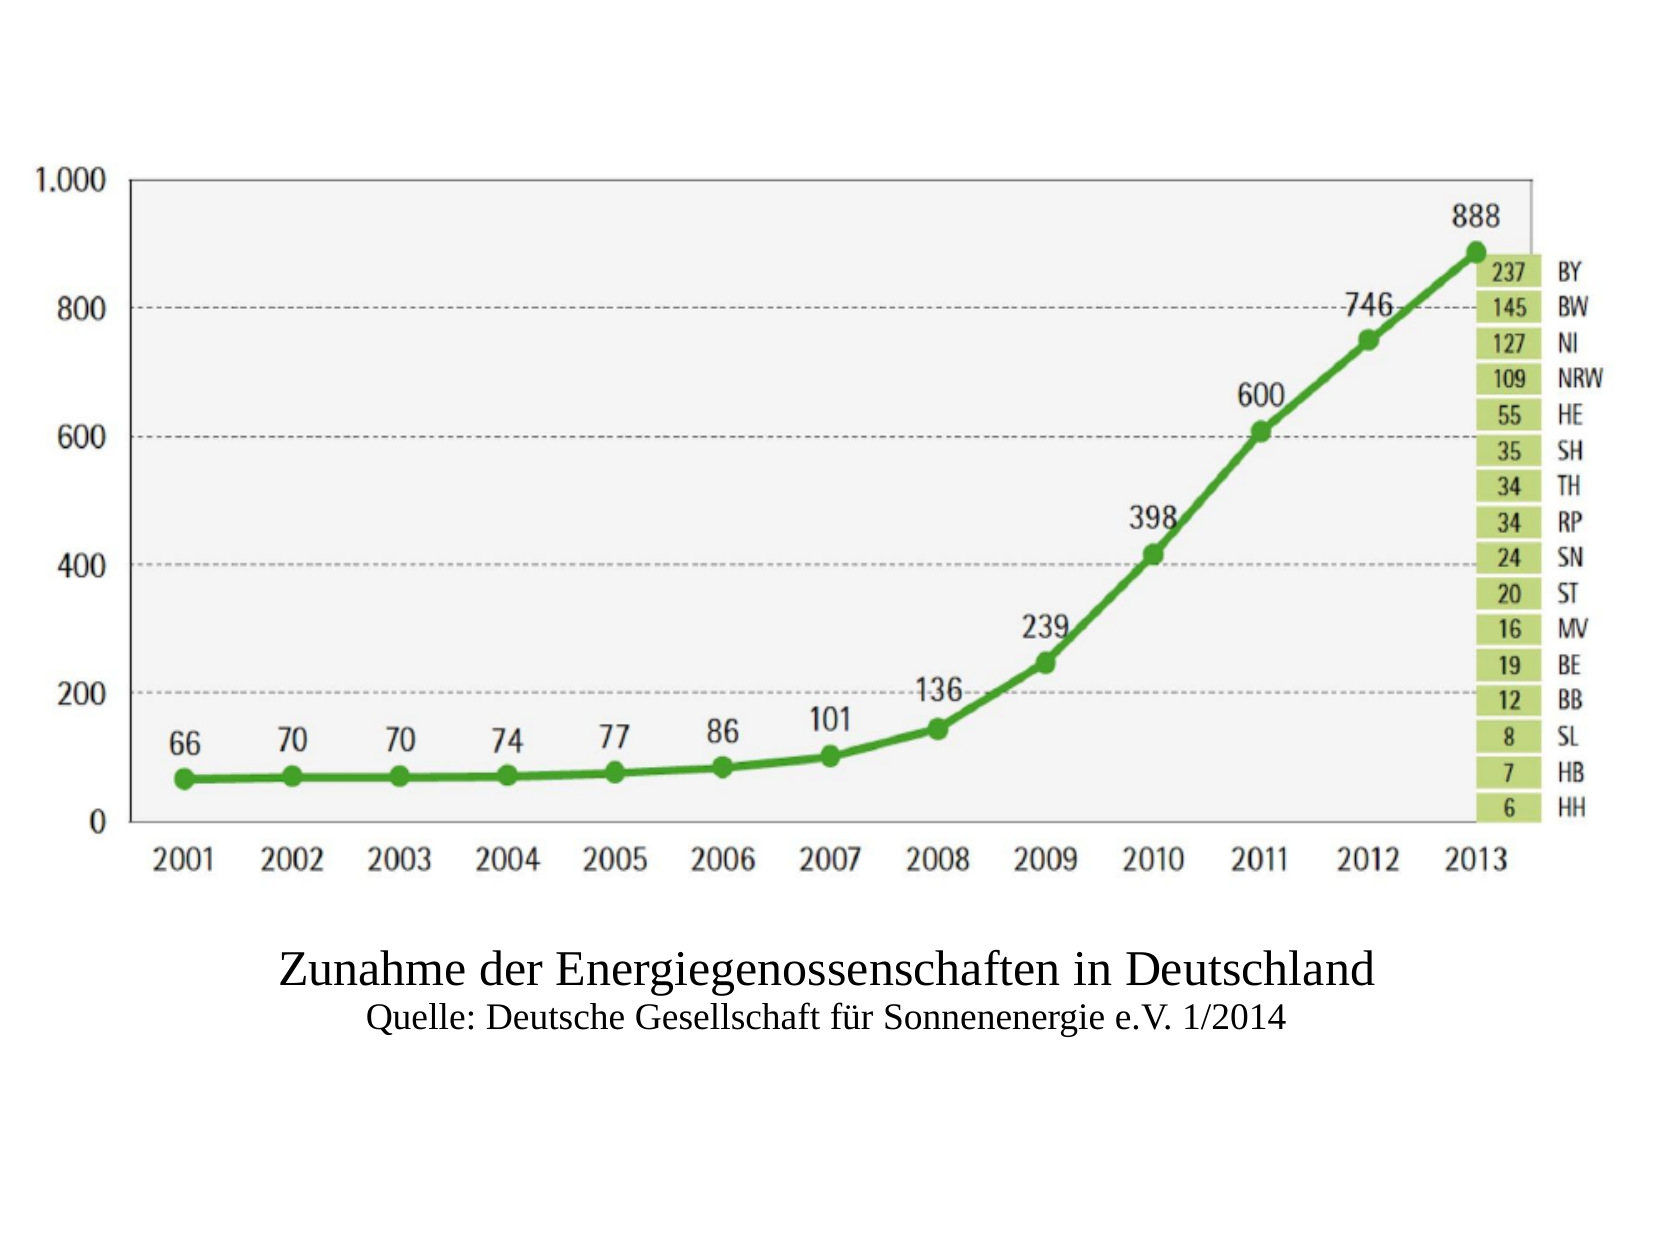

Zunahme der Energiegenossenschaften in Deutschland
Quelle: Deutsche Gesellschaft für Sonnenenergie e.V. 1/2014